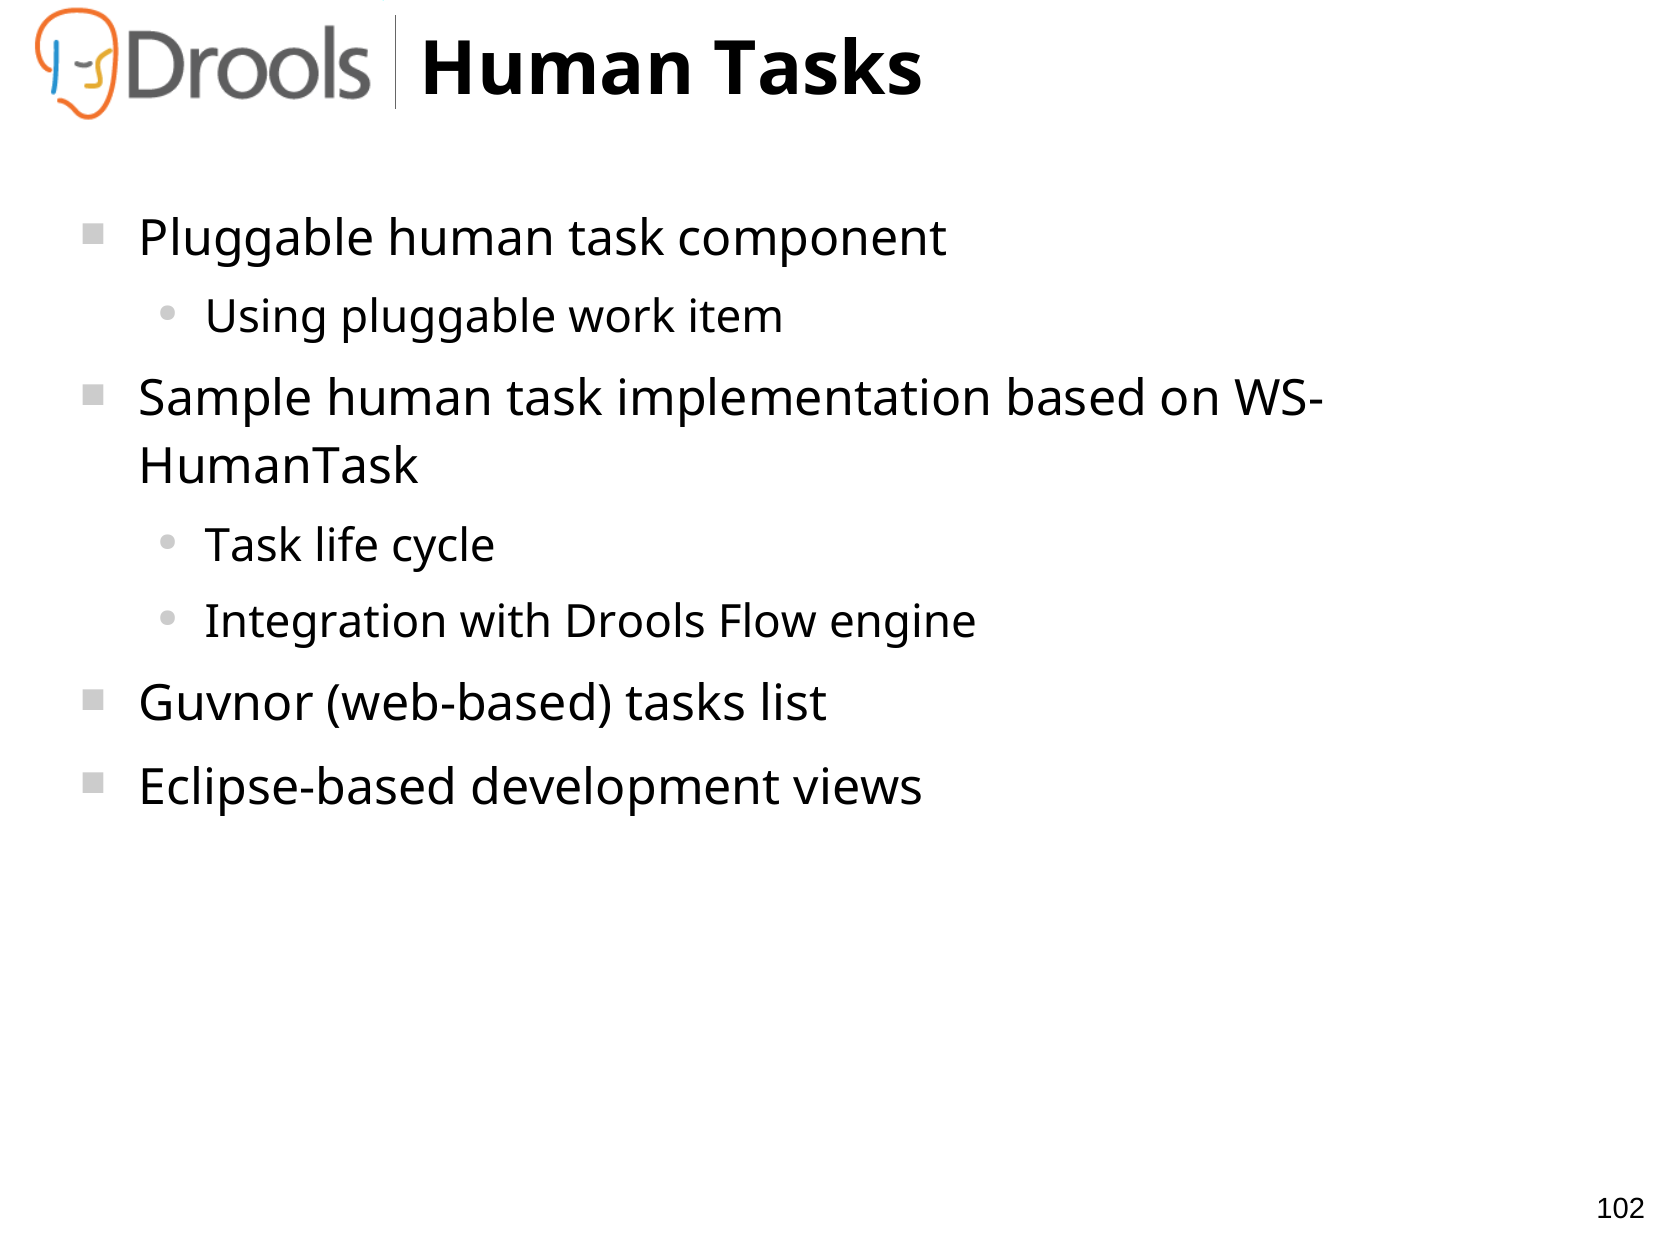

# Human Tasks
Pluggable human task component
Using pluggable work item
Sample human task implementation based on WS-HumanTask
Task life cycle
Integration with Drools Flow engine
Guvnor (web-based) tasks list
Eclipse-based development views